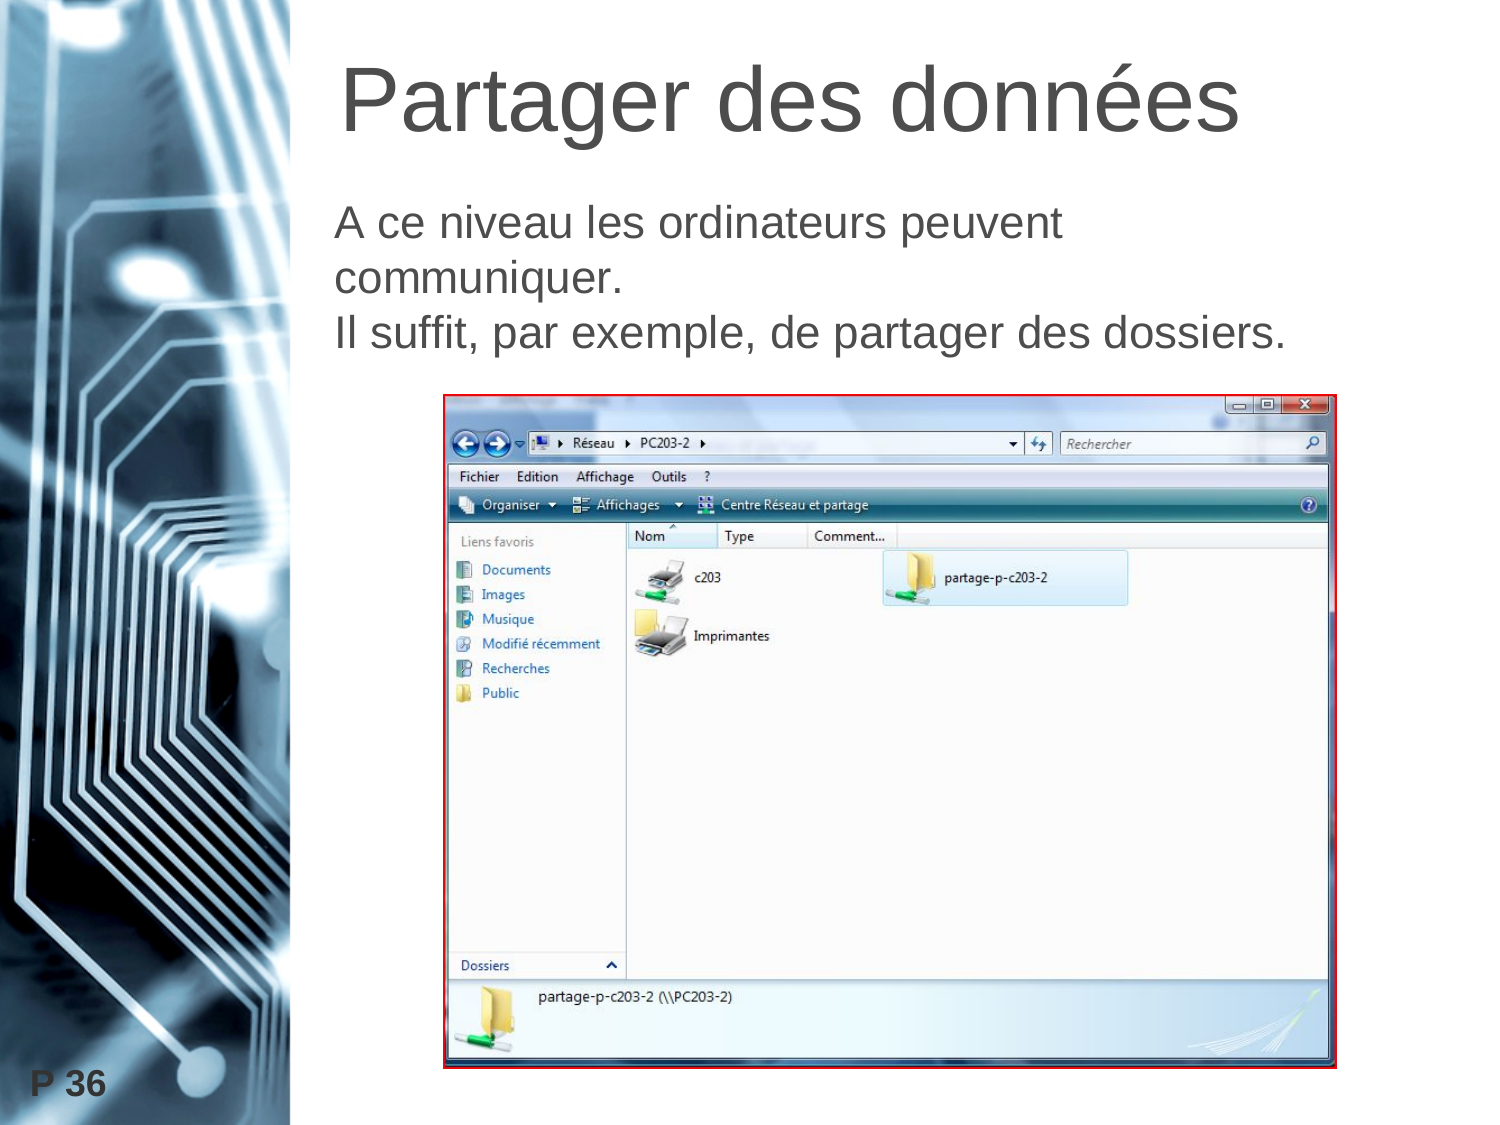

# Partager des données
A ce niveau les ordinateurs peuvent communiquer.
Il suffit, par exemple, de partager des dossiers.